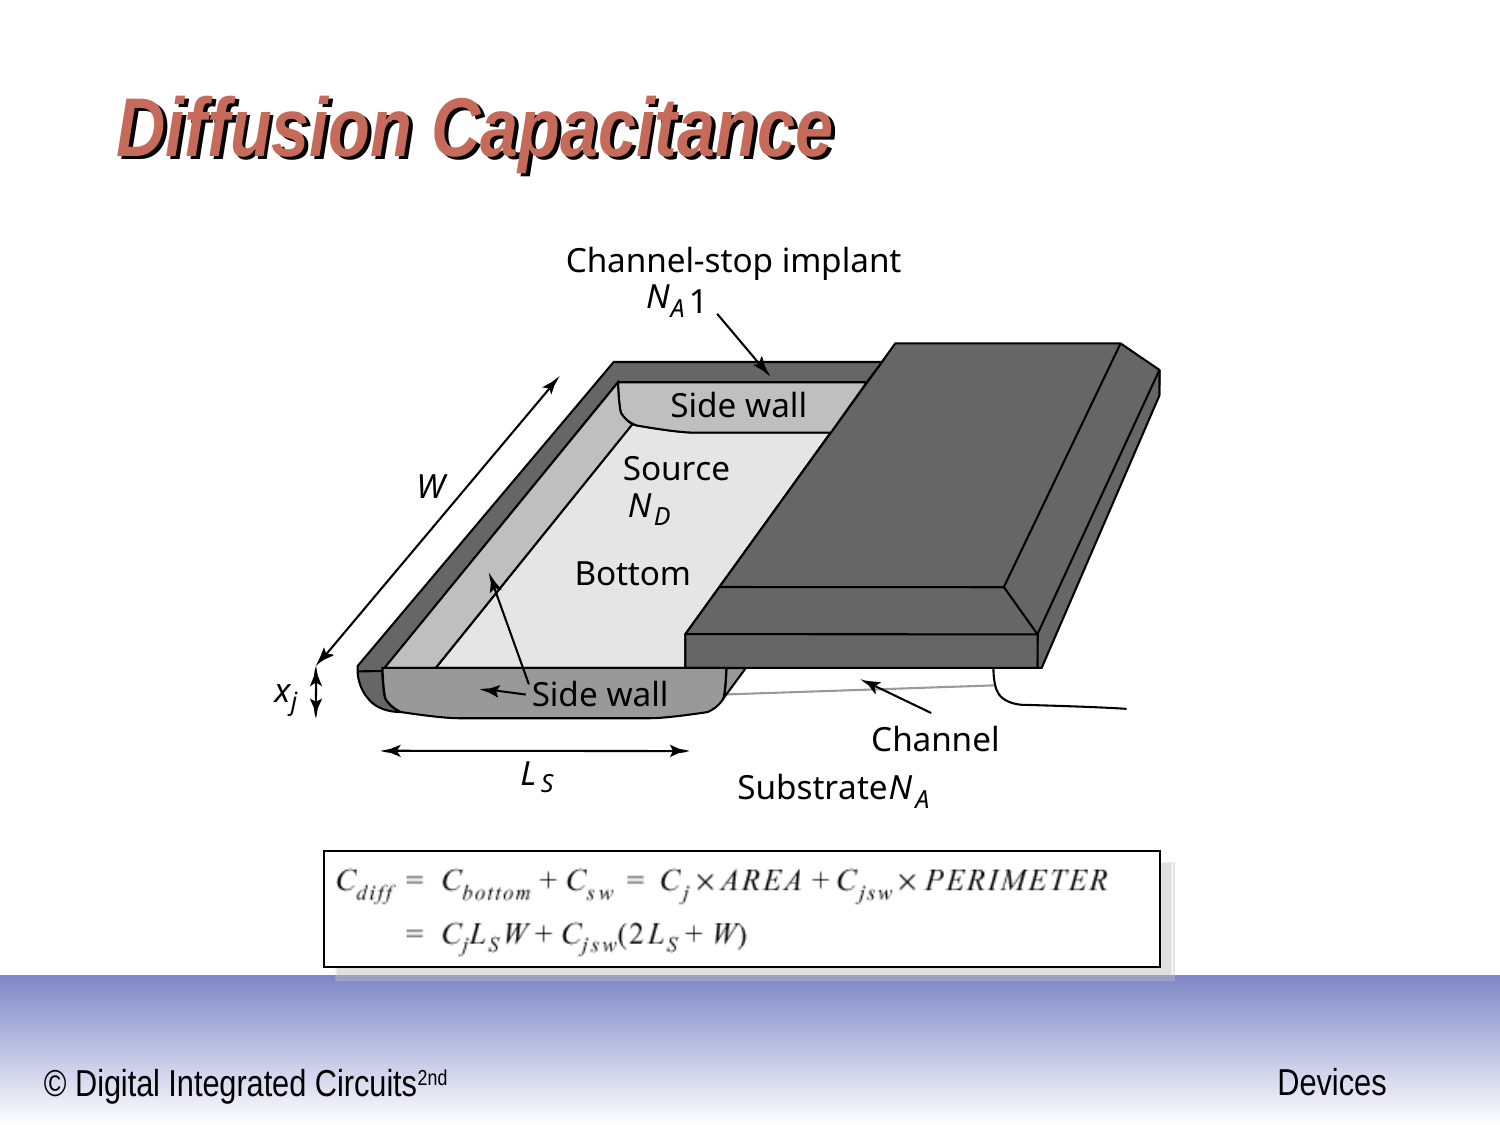

# Diffusion Capacitance
Channel-stop implant
 N
1
A
Side wall
Source
W
N
D
Bottom
x
Side wall
j
Channel
L
Substrate
N
S
A